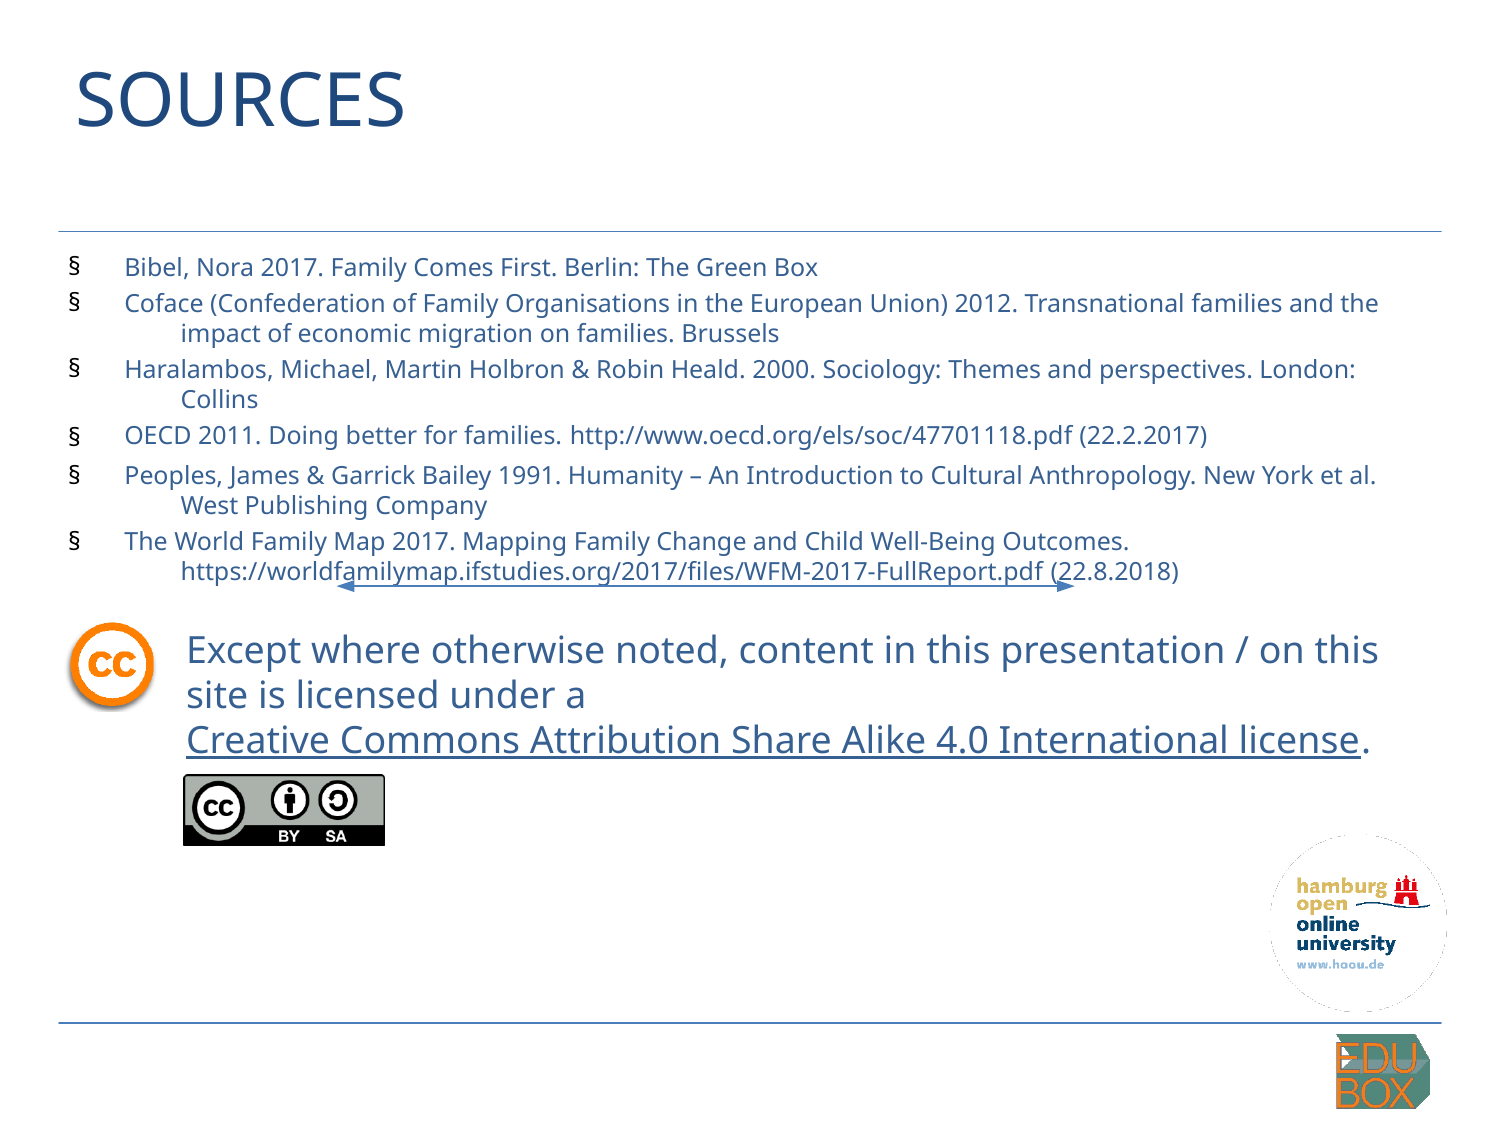

SOURCES
# Bibel, Nora 2017. Family Comes First. Berlin: The Green Box
Coface (Confederation of Family Organisations in the European Union) 2012. Transnational families and the impact of economic migration on families. Brussels
Haralambos, Michael, Martin Holbron & Robin Heald. 2000. Sociology: Themes and perspectives. London: Collins
OECD 2011. Doing better for families. http://www.oecd.org/els/soc/47701118.pdf (22.2.2017)
Peoples, James & Garrick Bailey 1991. Humanity – An Introduction to Cultural Anthropology. New York et al. West Publishing Company
The World Family Map 2017. Mapping Family Change and Child Well-Being Outcomes. https://worldfamilymap.ifstudies.org/2017/files/WFM-2017-FullReport.pdf (22.8.2018)
Except where otherwise noted, content in this presentation / on this site is licensed under a
Creative Commons Attribution Share Alike 4.0 International license.